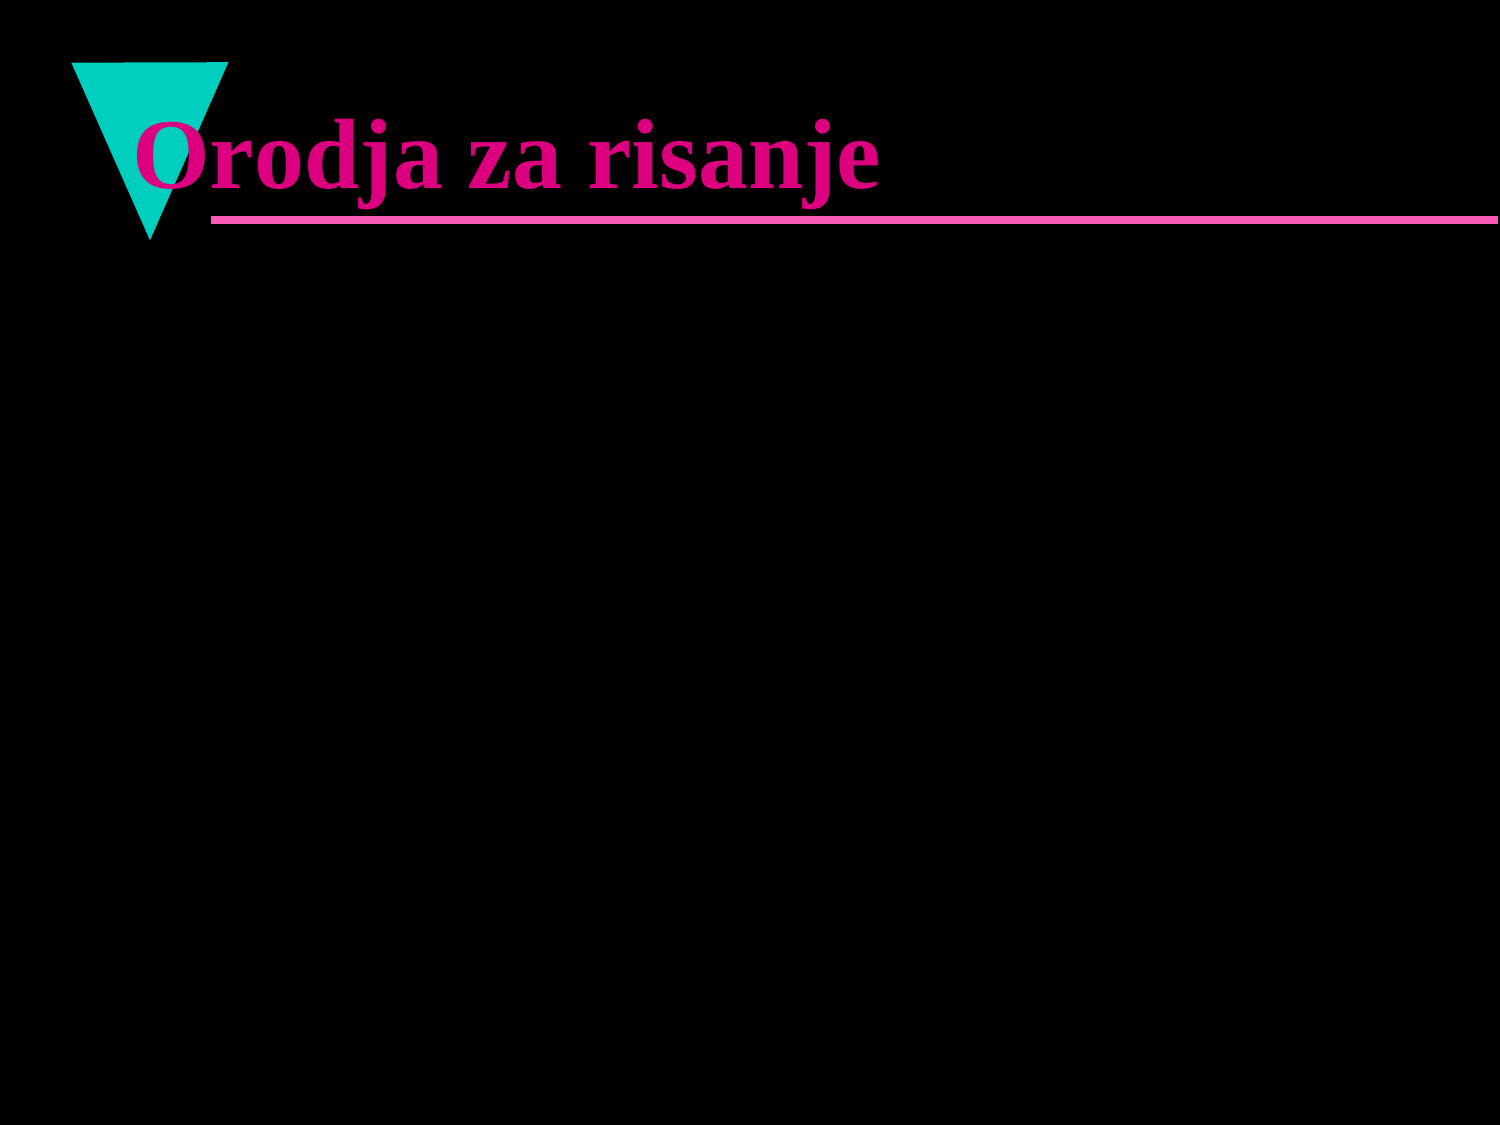

# Orodja za risanje
RVP2
Orodja - Razvojno okolje (Window Maker)
11